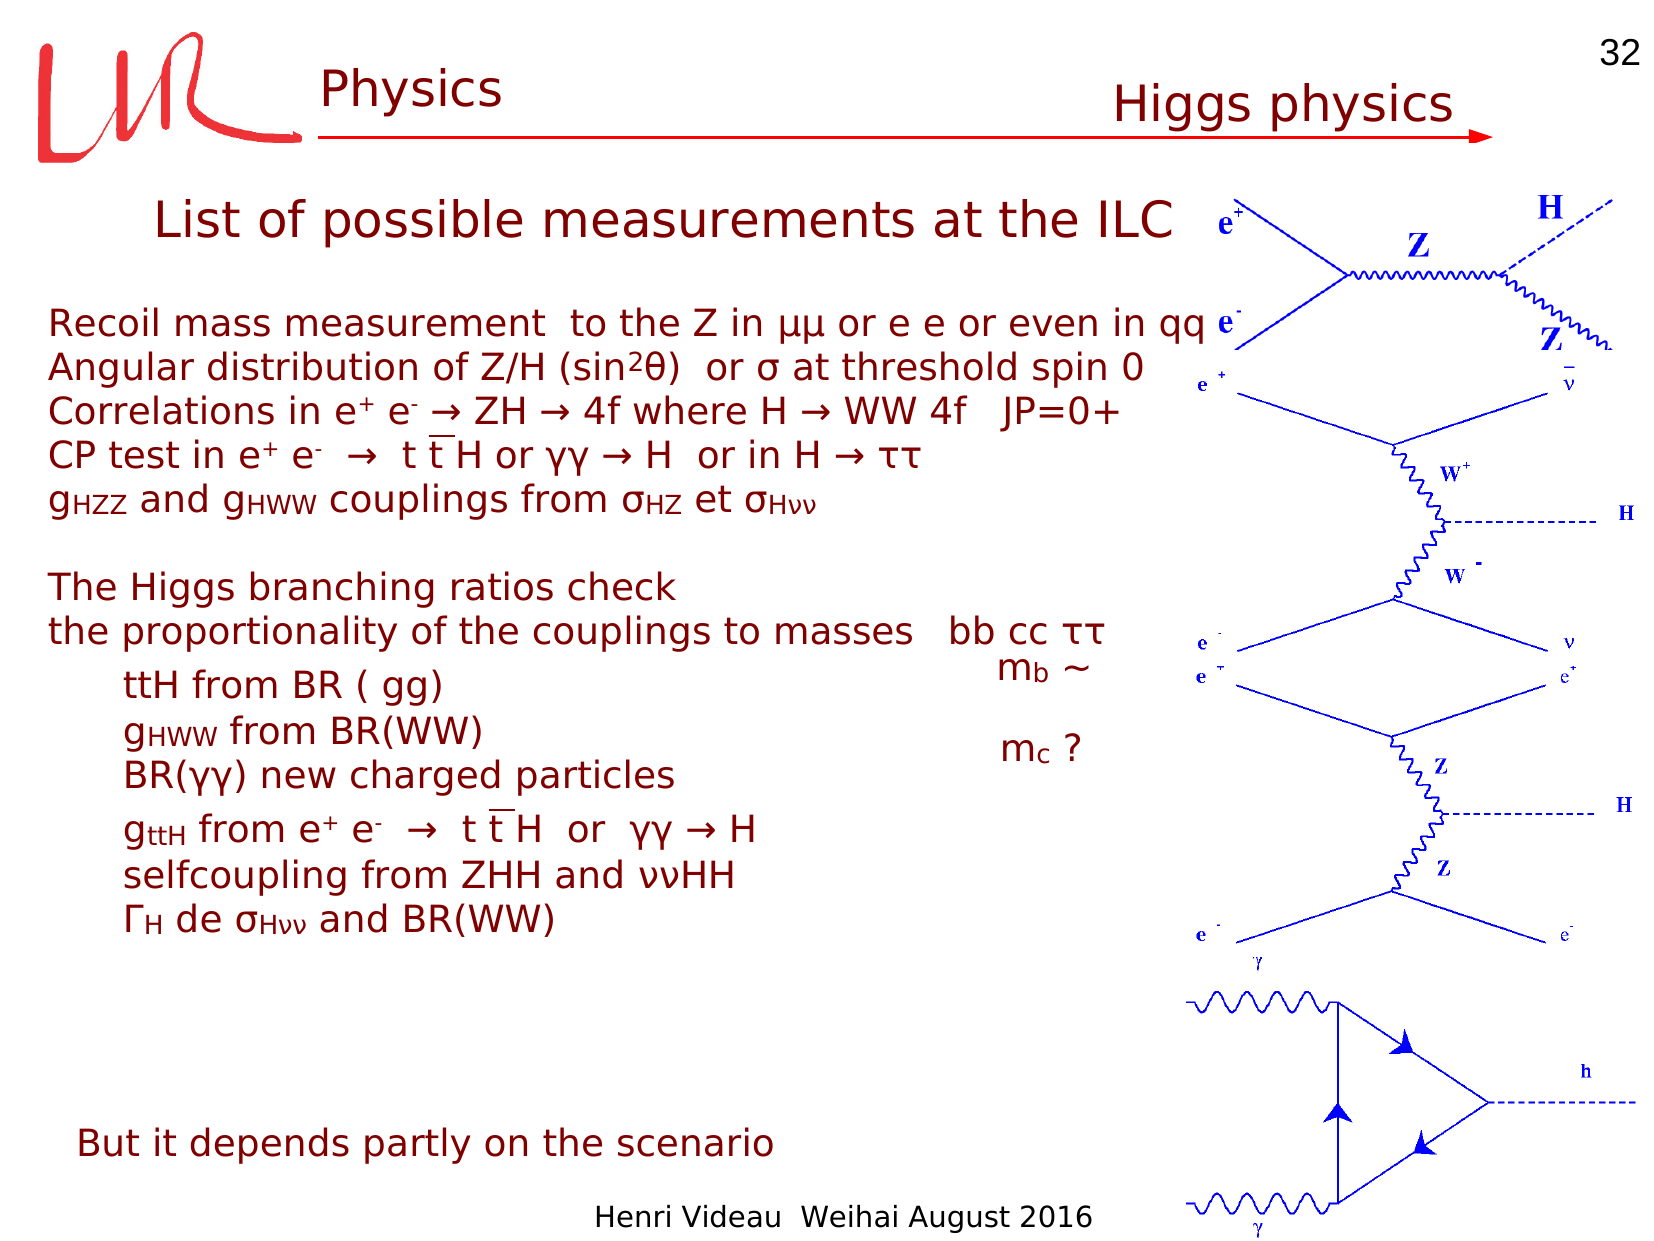

Higgs physics
List of possible measurements at the ILC
Recoil mass measurement to the Z in μμ or e e or even in qq
Angular distribution of Z/H (sin2θ) or σ at threshold spin 0
Correlations in e+ e- → ZH → 4f where H → WW 4f JP=0+
CP test in e+ e- → t t H or γγ → H or in H → ττ
gHZZ and gHWW couplings from σHZ et σHνν
The Higgs branching ratios check
the proportionality of the couplings to masses	bb cc ττ
	ttH from BR ( gg)
	gHWW from BR(WW)
	BR(γγ) new charged particles
	gttH from e+ e- → t t H or γγ → H
	selfcoupling from ZHH and ννHH
	ΓH de σHνν and BR(WW)
mb ~
mc ?
But it depends partly on the scenario